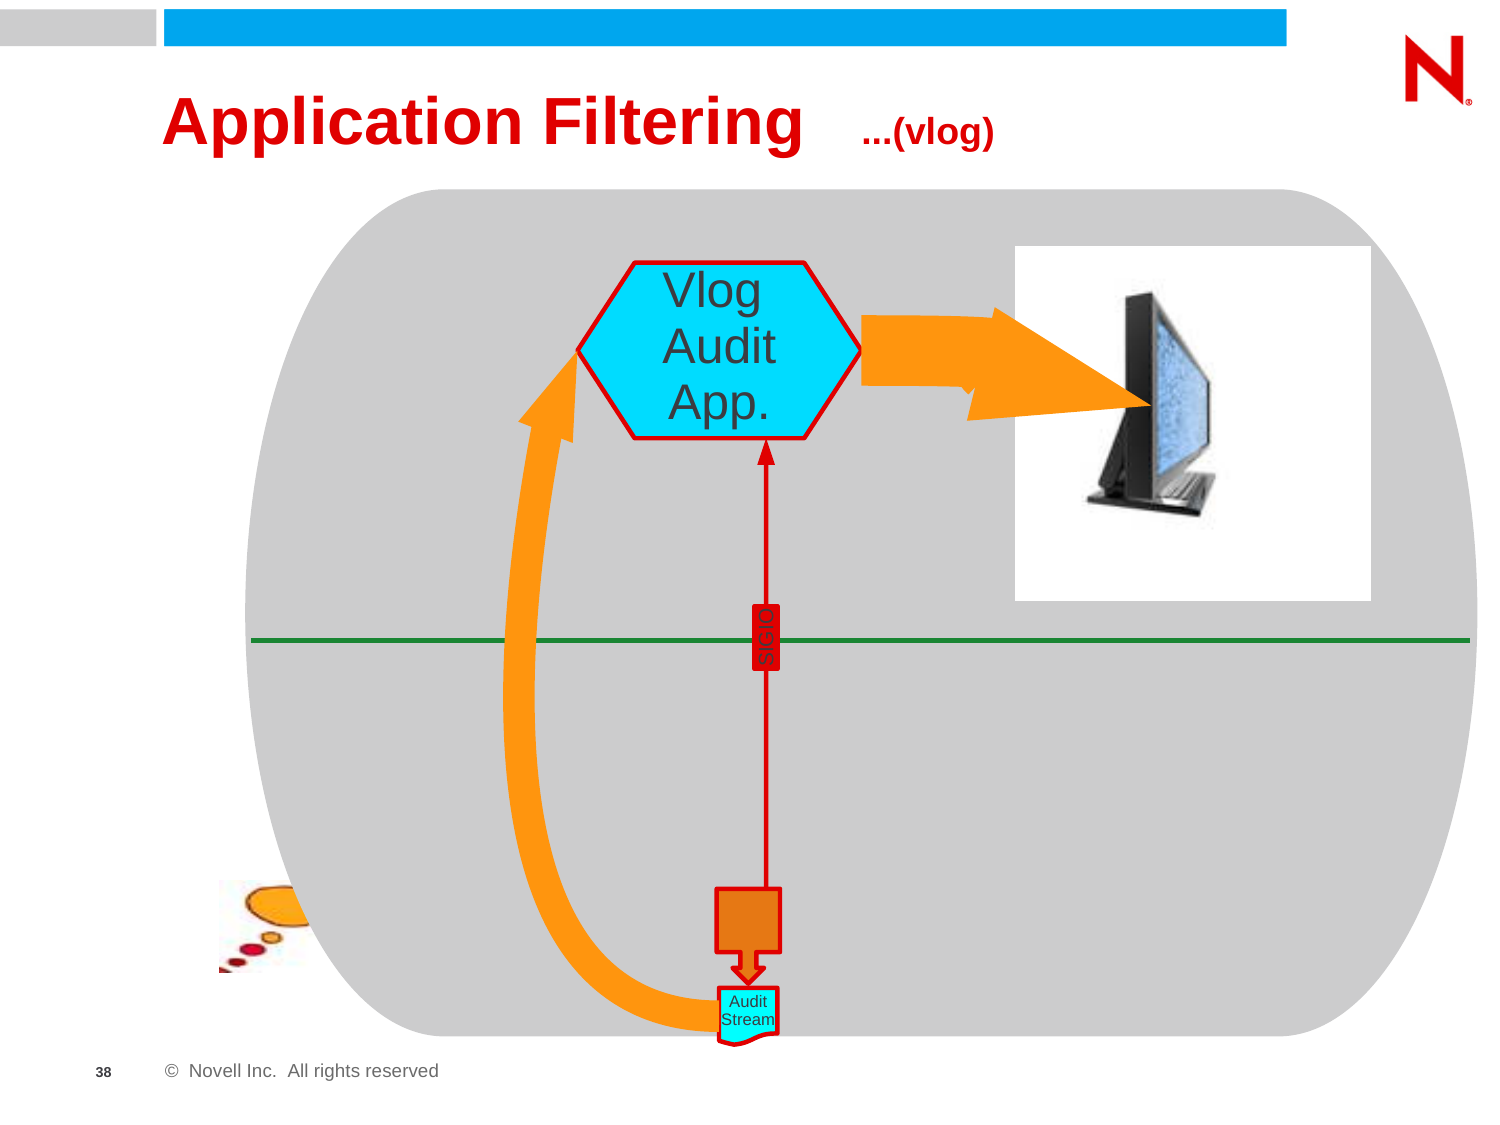

# Application Filtering ...(vlog)
Vlog
Audit
App.
SIGIO
Audit
Stream